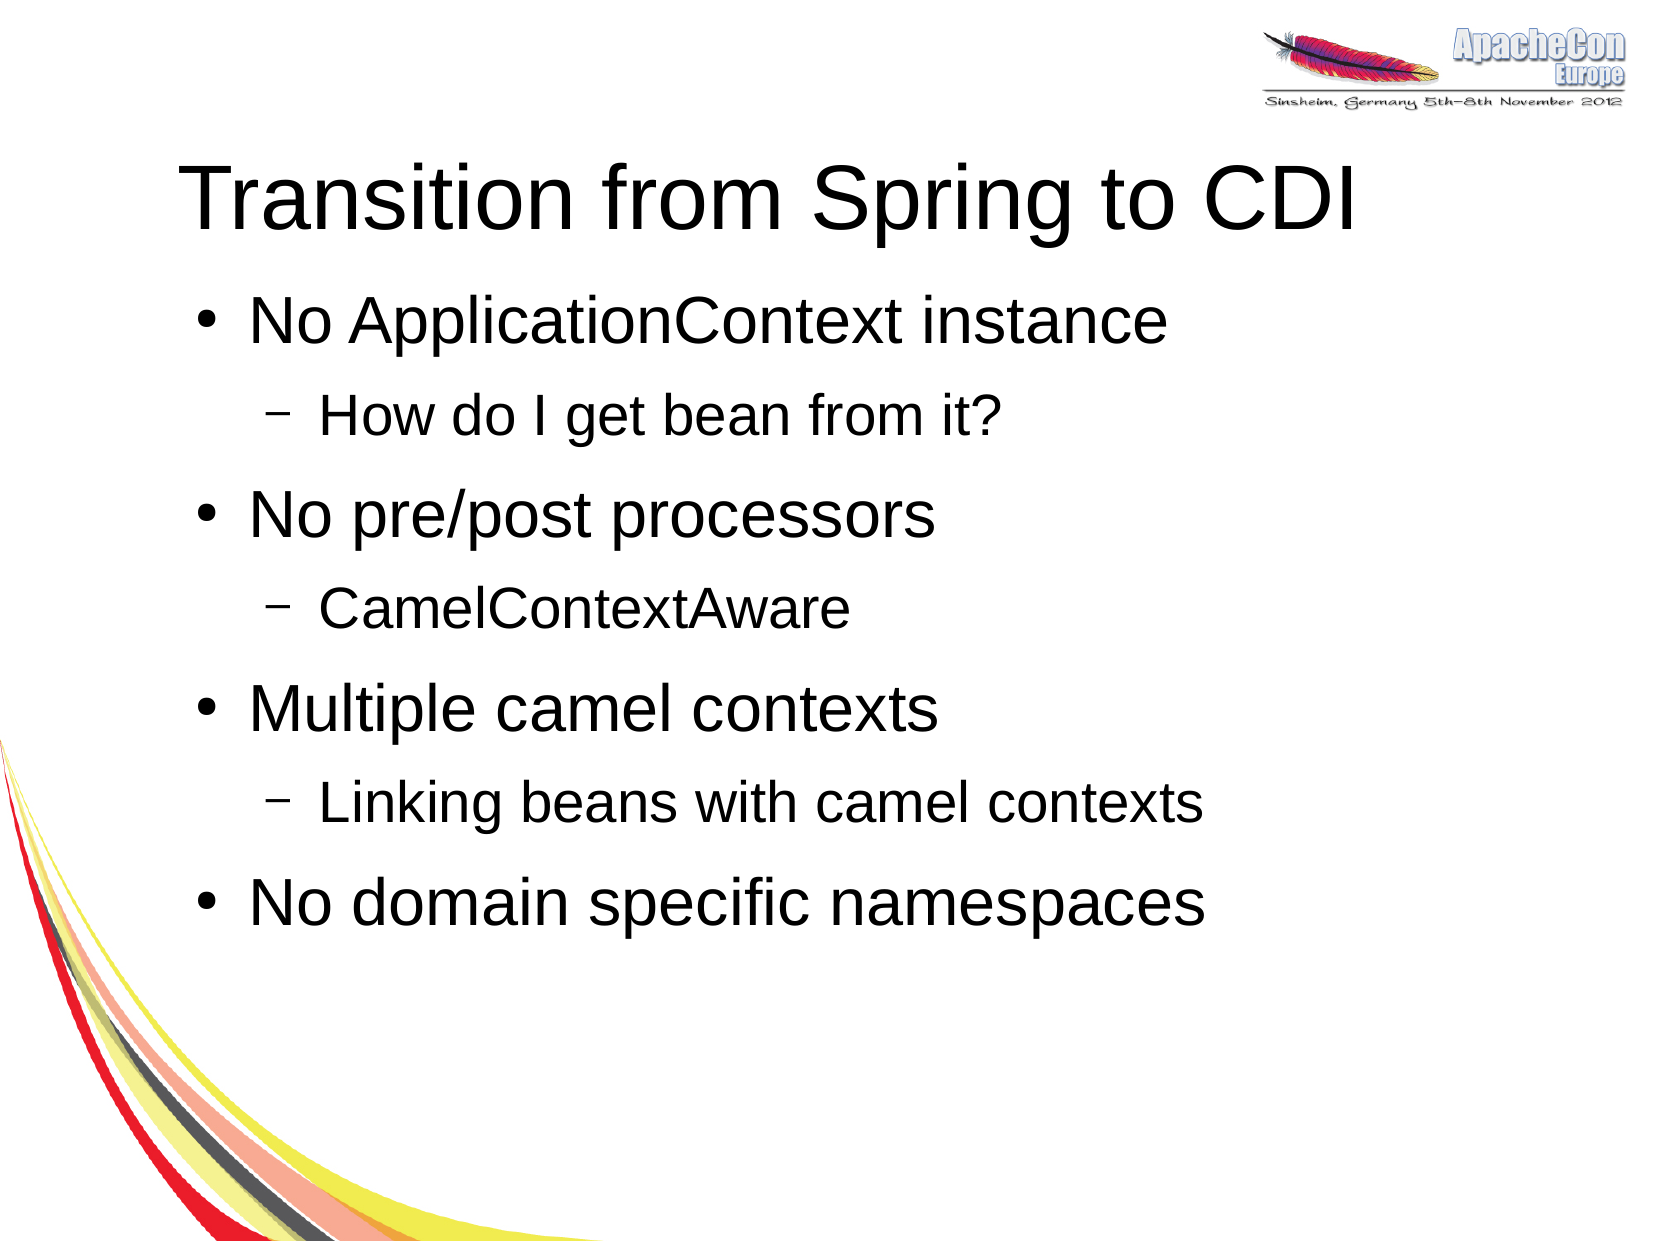

# Transition from Spring to CDI
No ApplicationContext instance
How do I get bean from it?
No pre/post processors
CamelContextAware
Multiple camel contexts
Linking beans with camel contexts
No domain specific namespaces